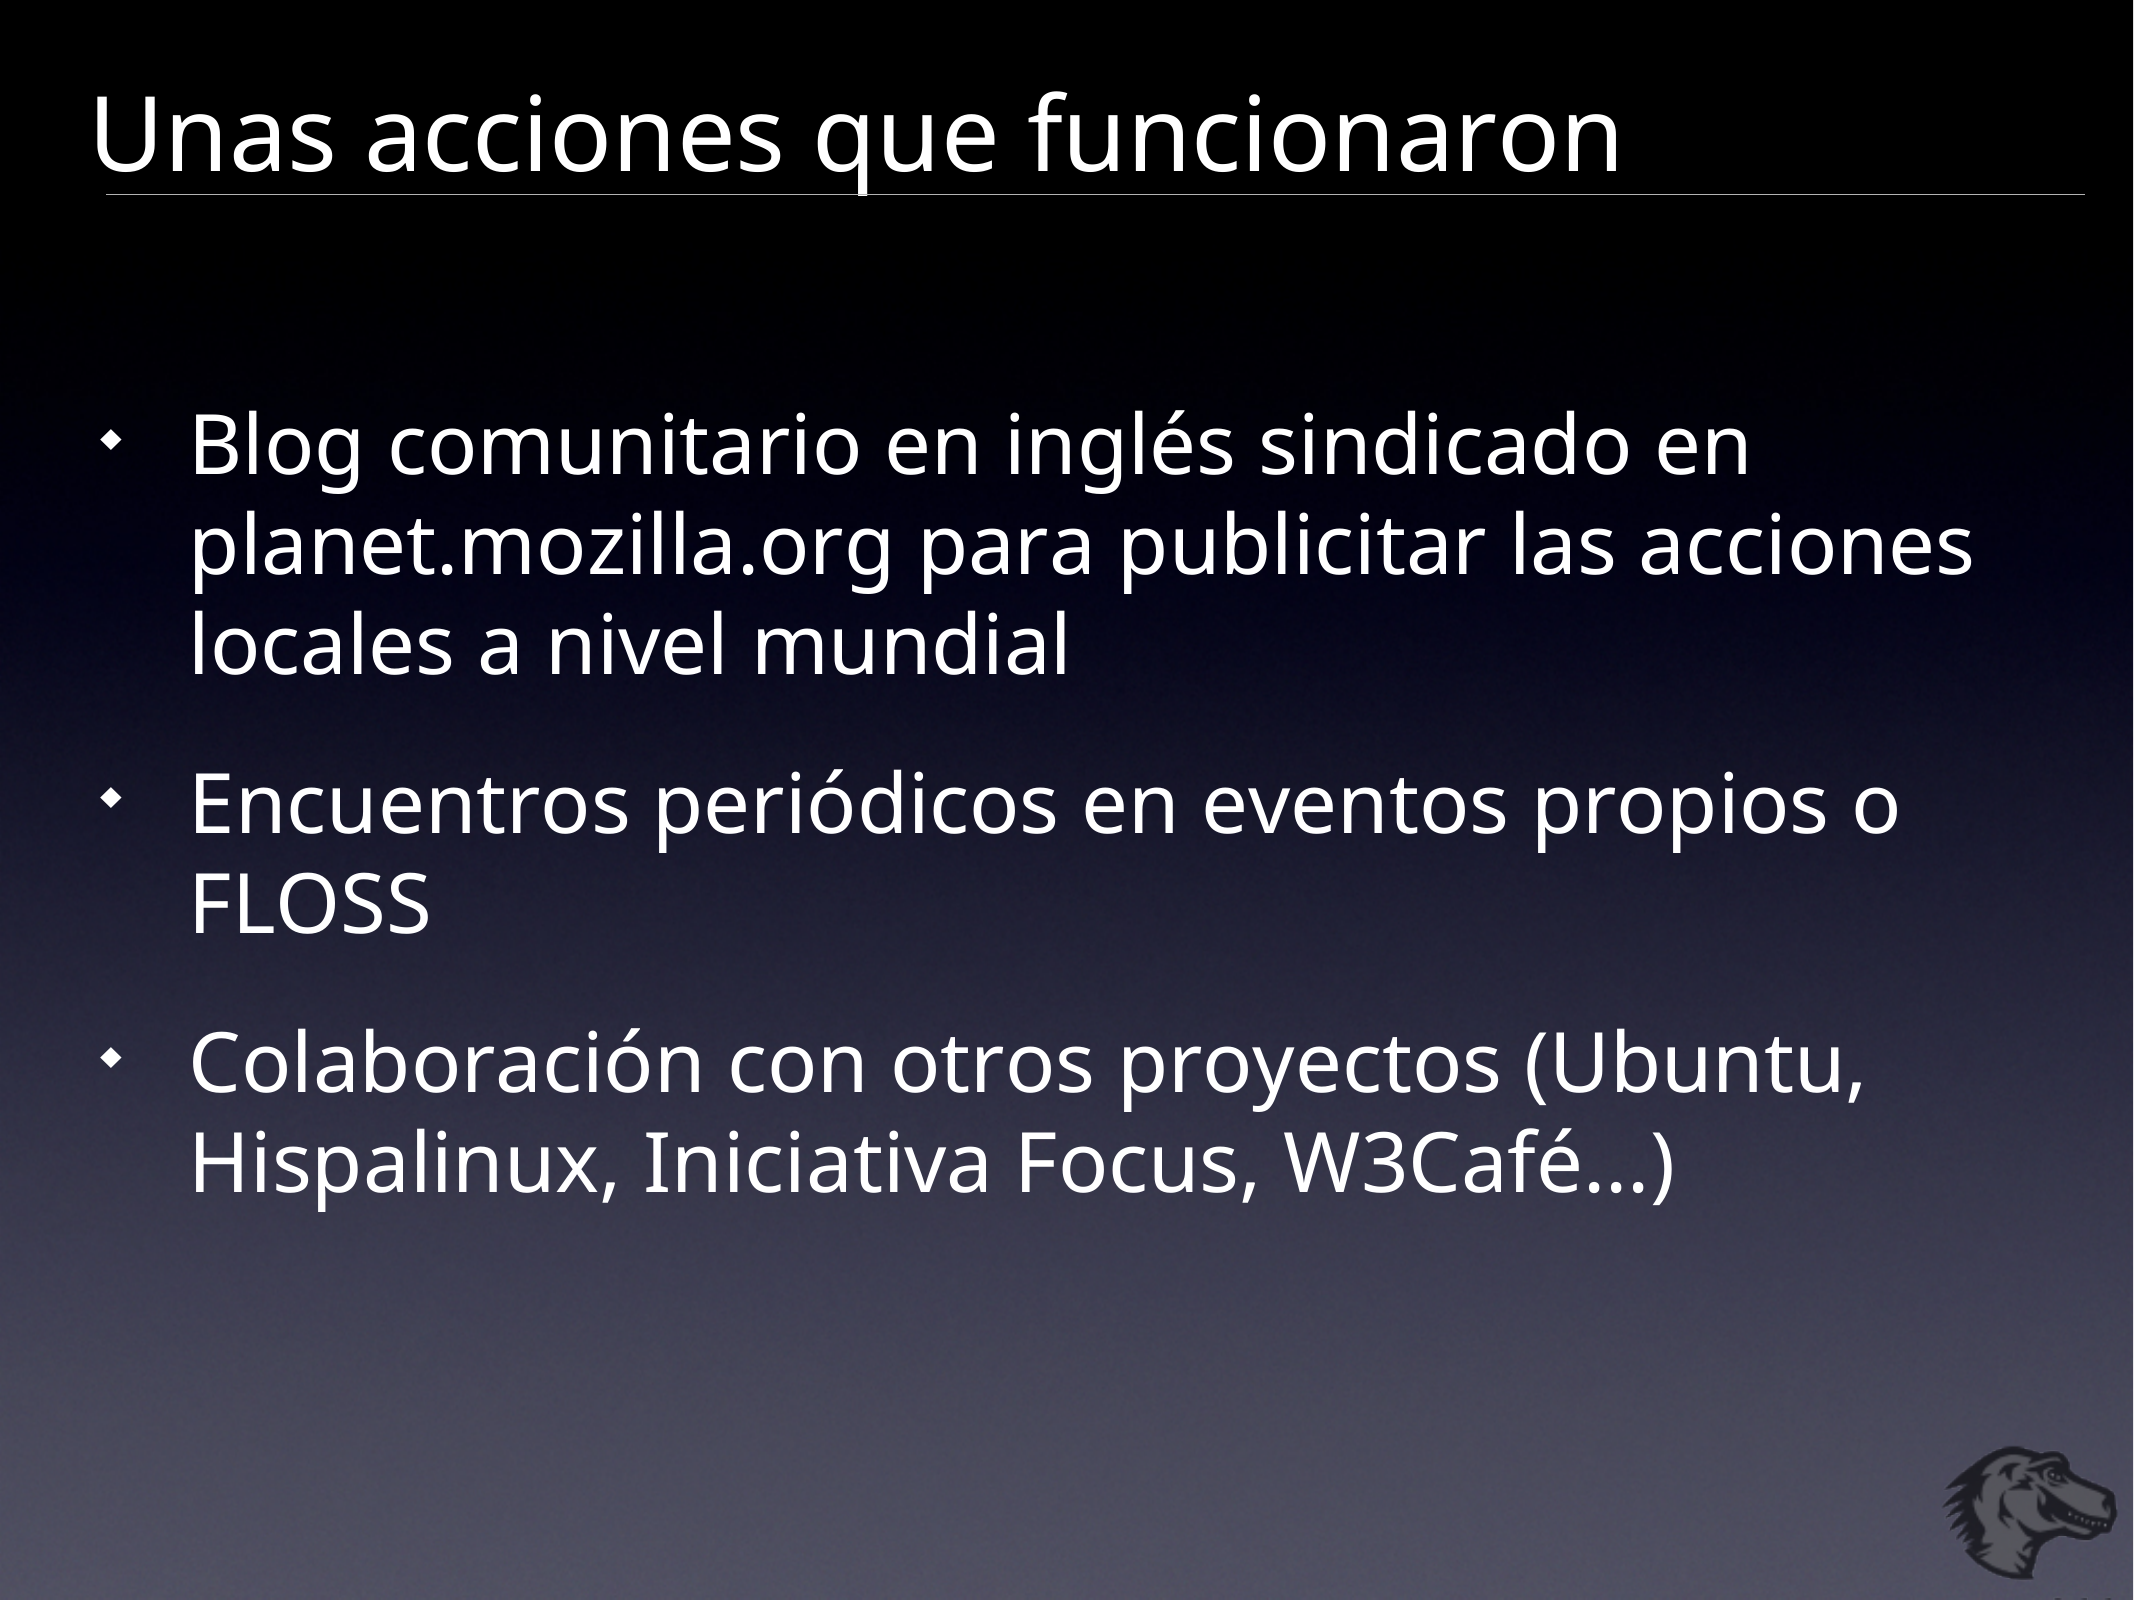

Unas acciones que funcionaron
Blog comunitario en inglés sindicado en planet.mozilla.org para publicitar las acciones locales a nivel mundial
Encuentros periódicos en eventos propios o FLOSS
Colaboración con otros proyectos (Ubuntu, Hispalinux, Iniciativa Focus, W3Café...)